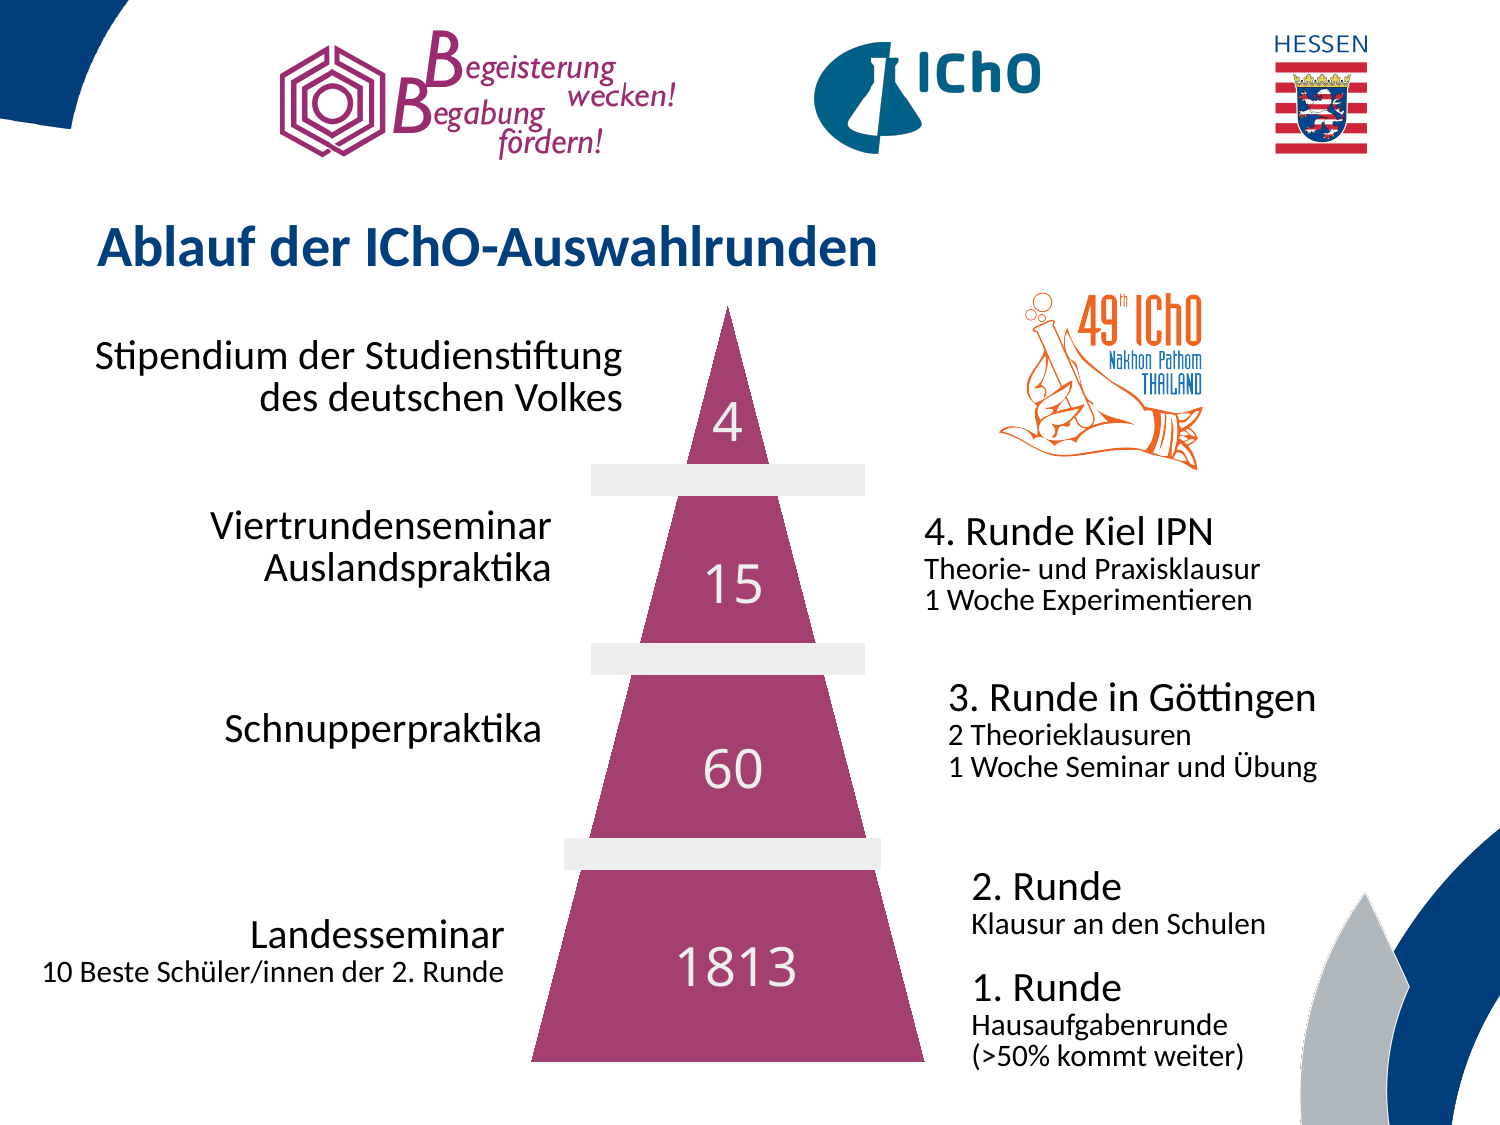

Ablauf der IChO-Auswahlrunden
Stipendium der Studienstiftung des deutschen Volkes
4
Viertrundenseminar
Auslandspraktika
4. Runde Kiel IPN
Theorie- und Praxisklausur
1 Woche Experimentieren
15
3. Runde in Göttingen
2 Theorieklausuren
1 Woche Seminar und Übung
Schnupperpraktika
60
2. Runde
Klausur an den Schulen
Landesseminar
10 Beste Schüler/innen der 2. Runde
1813
1. Runde
Hausaufgabenrunde
(>50% kommt weiter)